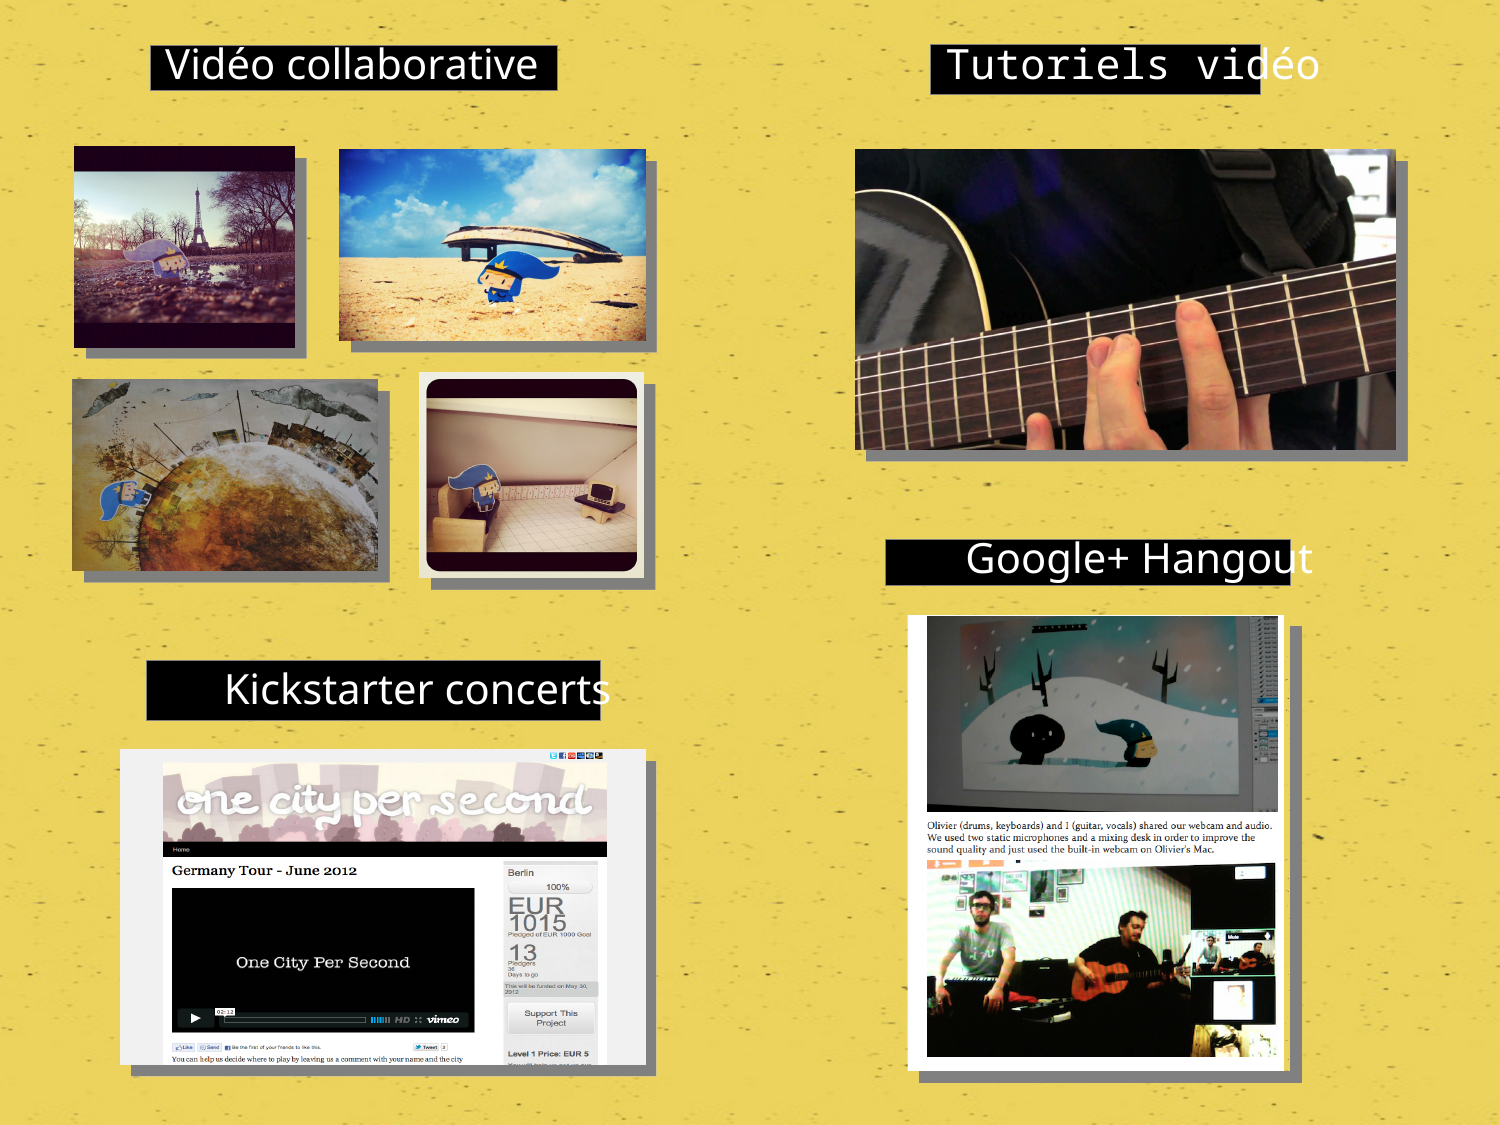

Vidéo collaborative
Tutoriels vidéo
Google+ Hangout
 Kickstarter concerts